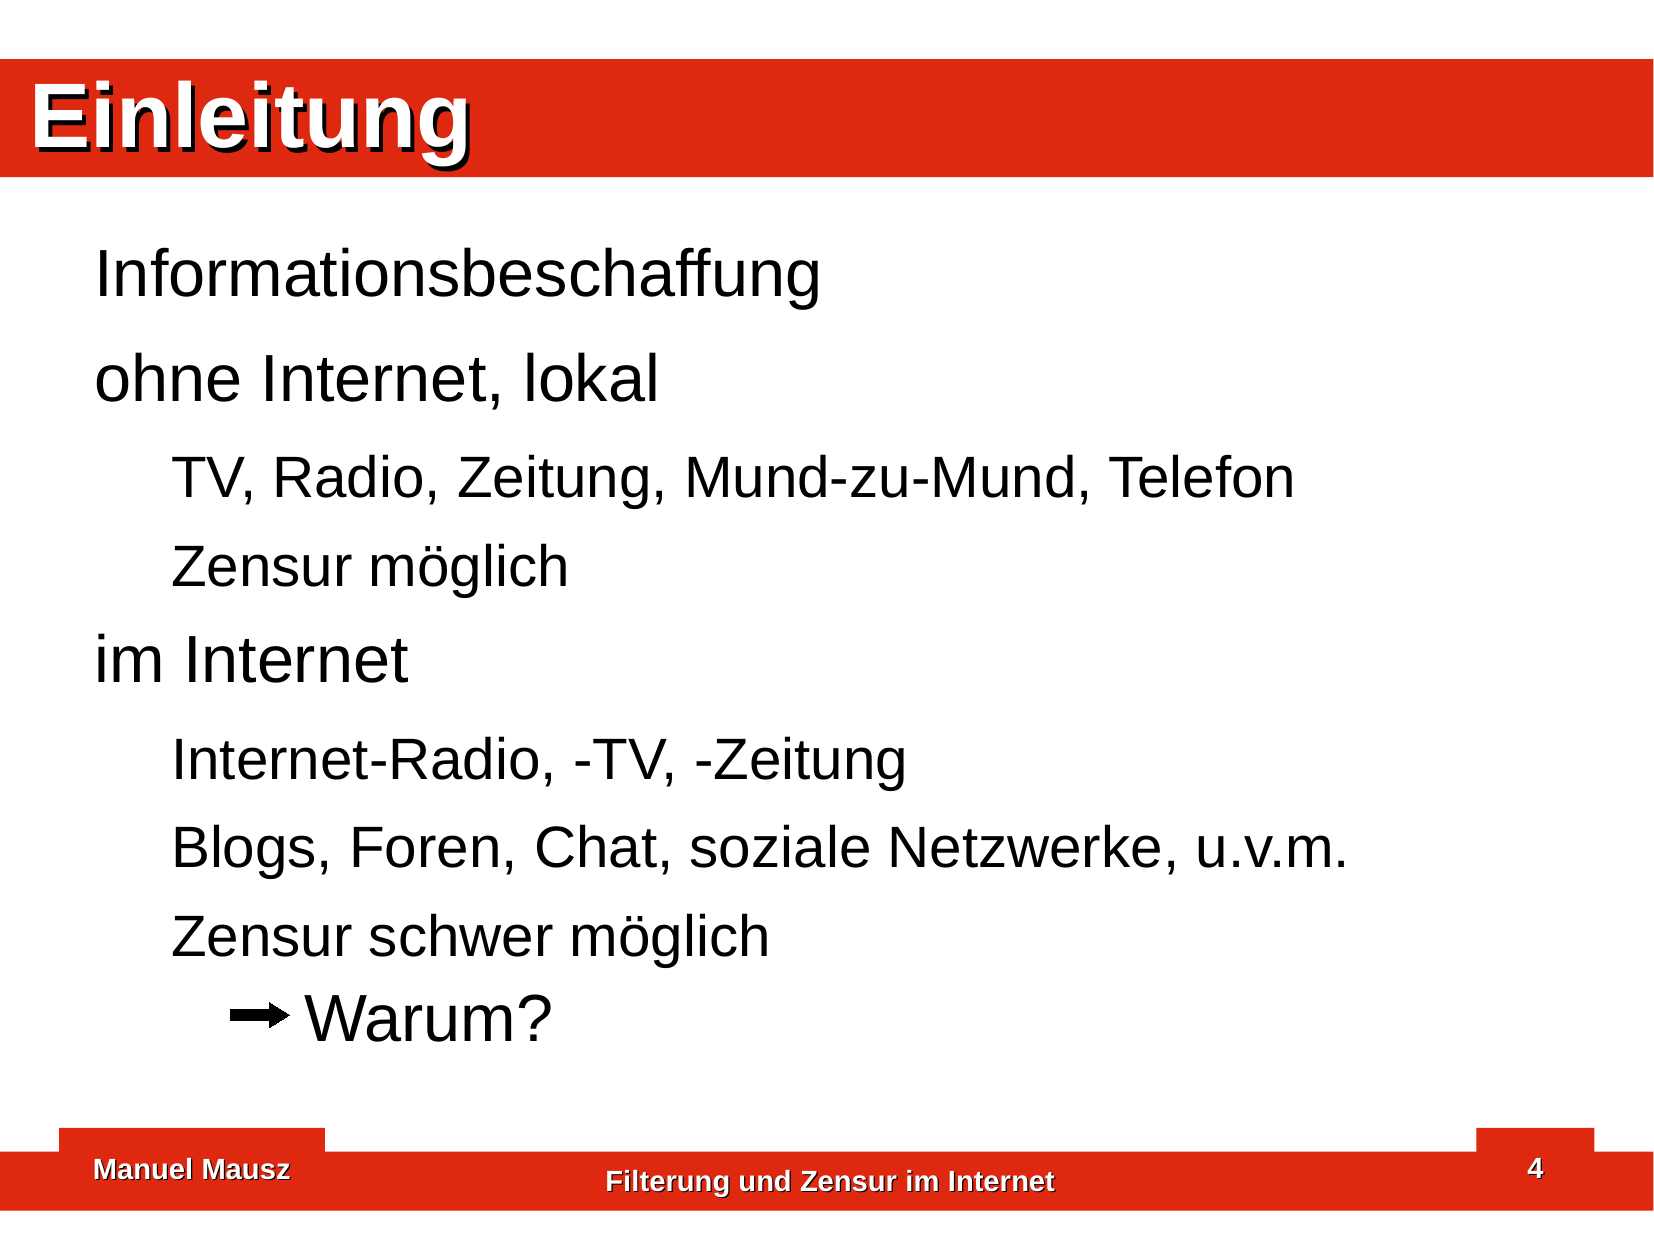

# Einleitung
Informationsbeschaffung
ohne Internet, lokal
TV, Radio, Zeitung, Mund-zu-Mund, Telefon
Zensur möglich
im Internet
Internet-Radio, -TV, -Zeitung
Blogs, Foren, Chat, soziale Netzwerke, u.v.m.
Zensur schwer möglich
Warum?
4